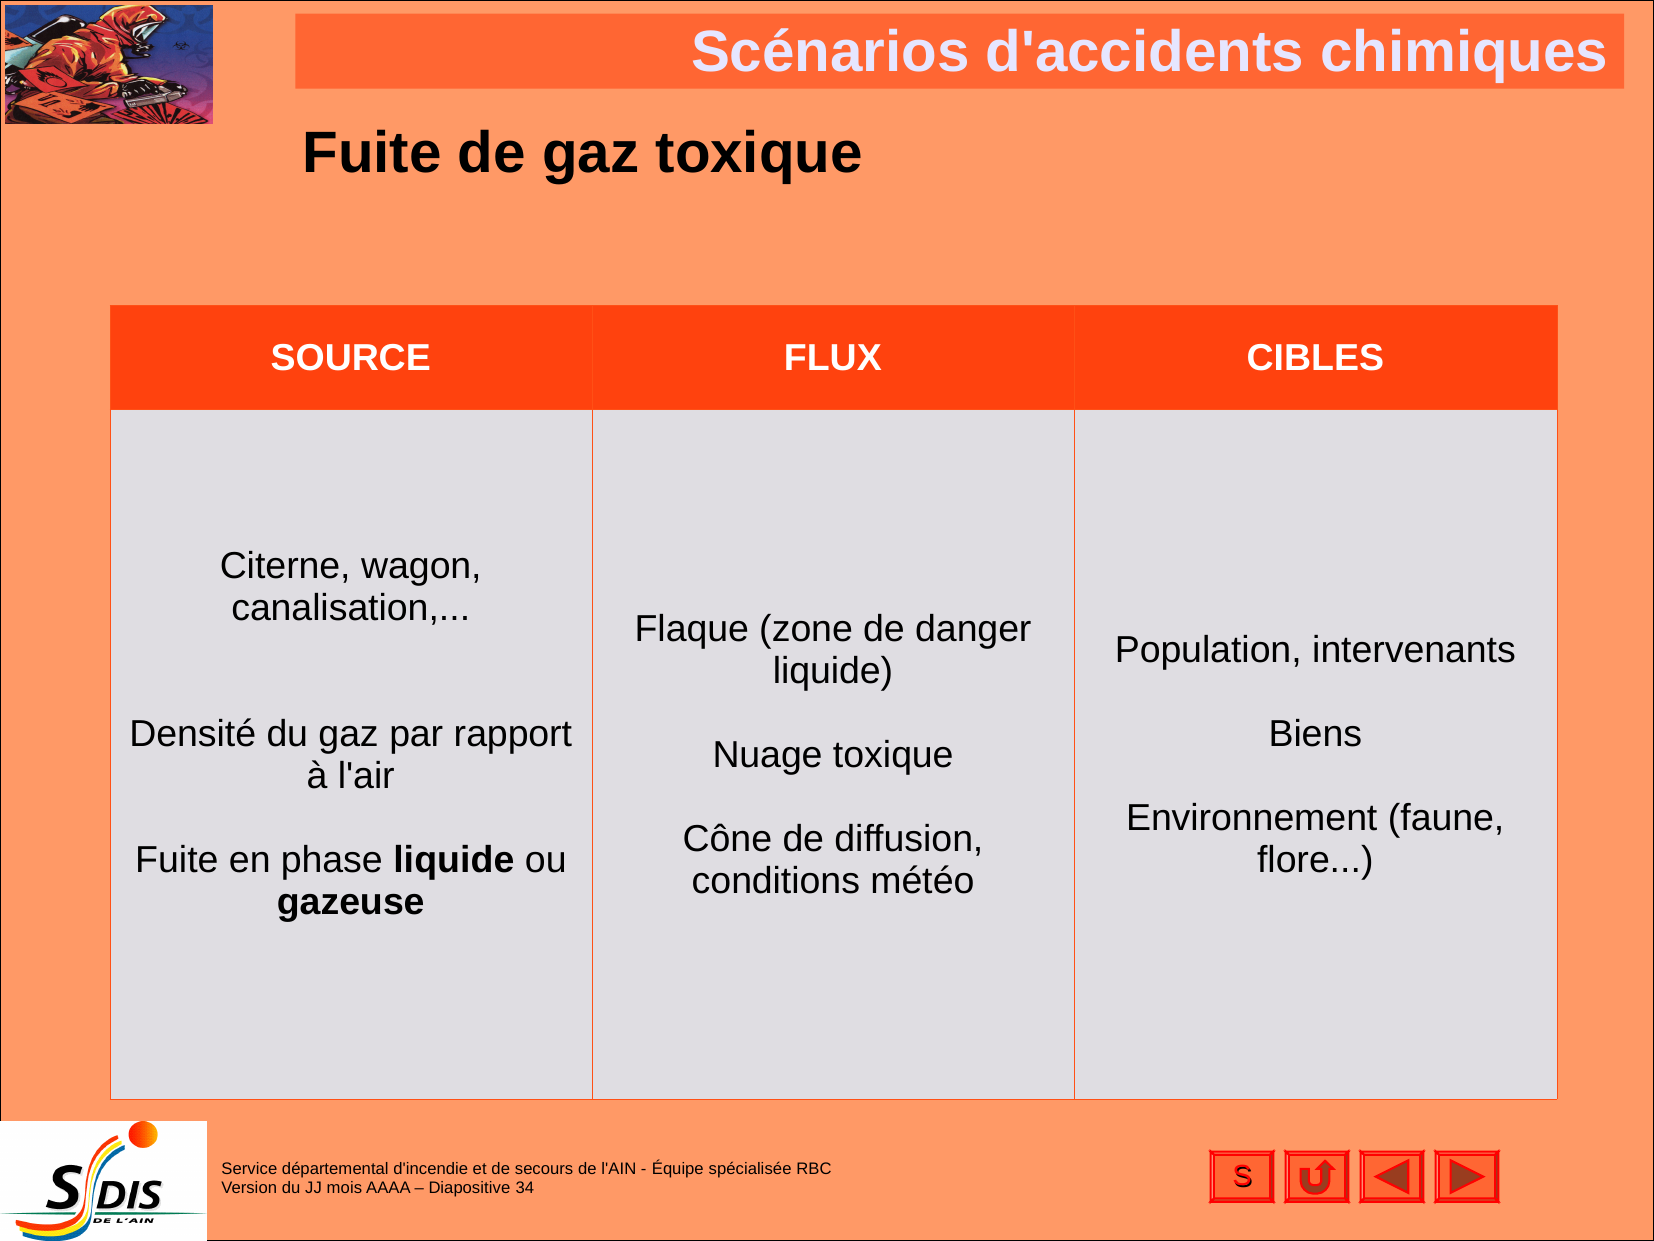

Scénarios d'accidents chimiques
Fuite de gaz toxique
| SOURCE | FLUX | CIBLES |
| --- | --- | --- |
| Citerne, wagon, canalisation,... Densité du gaz par rapport à l'air Fuite en phase liquide ou gazeuse | Flaque (zone de danger liquide) Nuage toxique Cône de diffusion, conditions météo | Population, intervenants Biens Environnement (faune, flore...) |